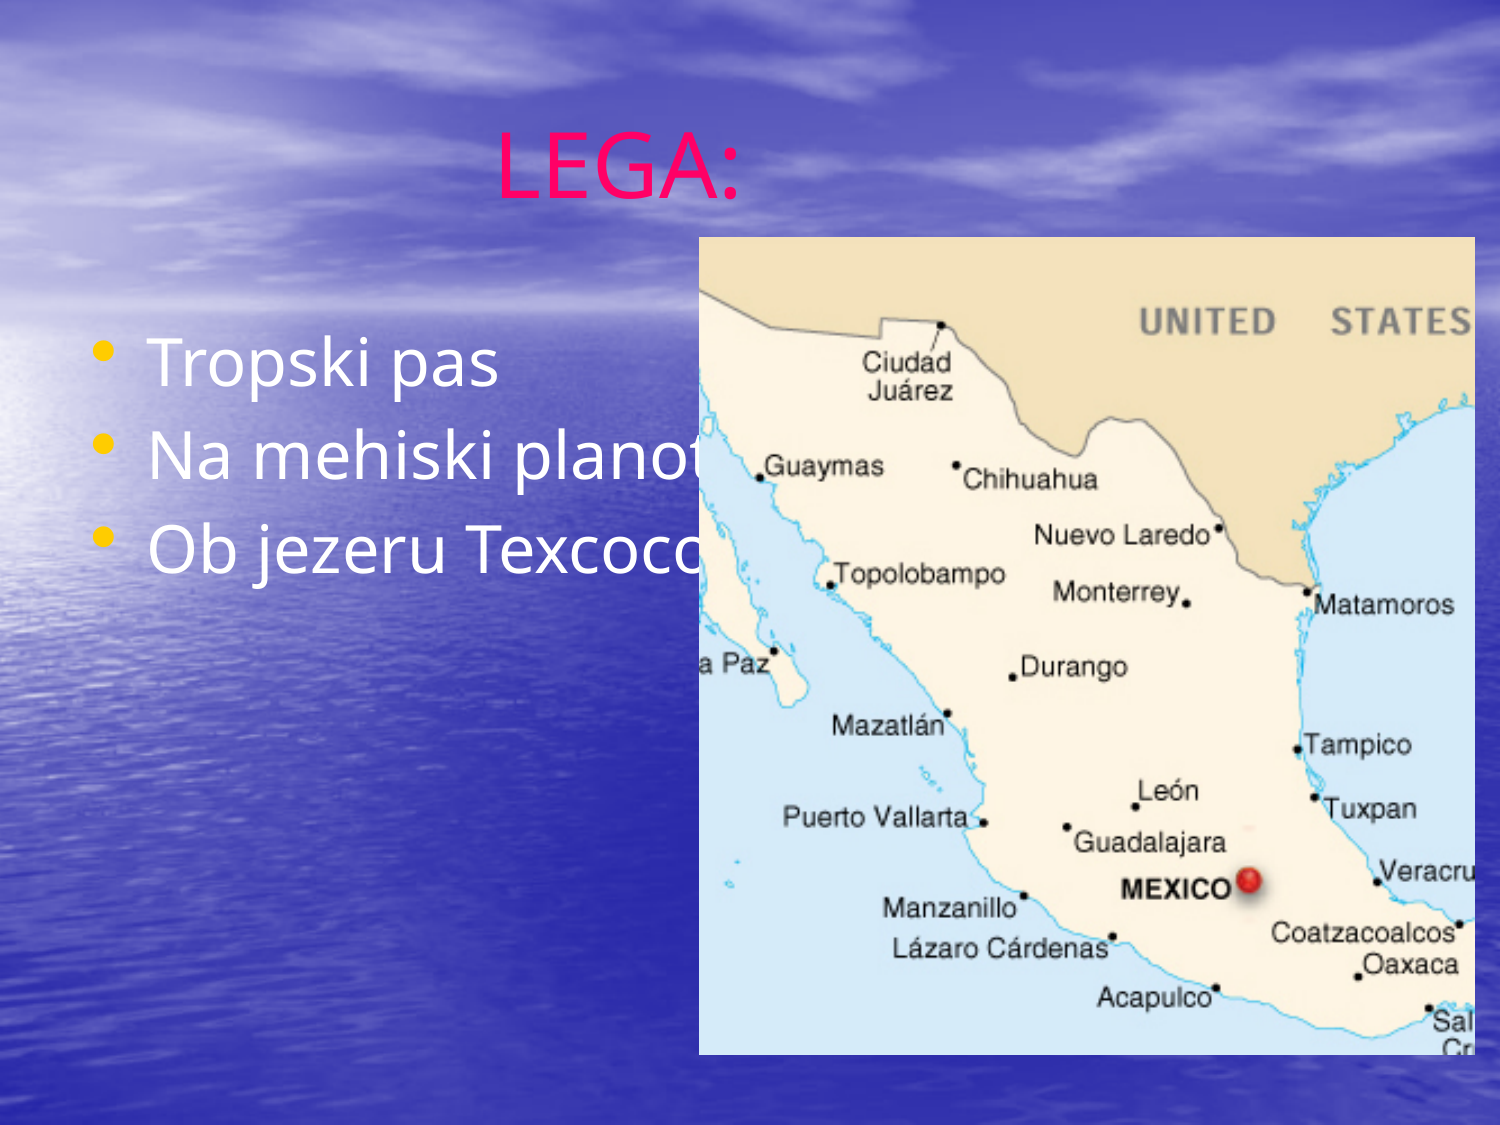

# LEGA:
Tropski pas
Na mehiski planoti
Ob jezeru Texcoco